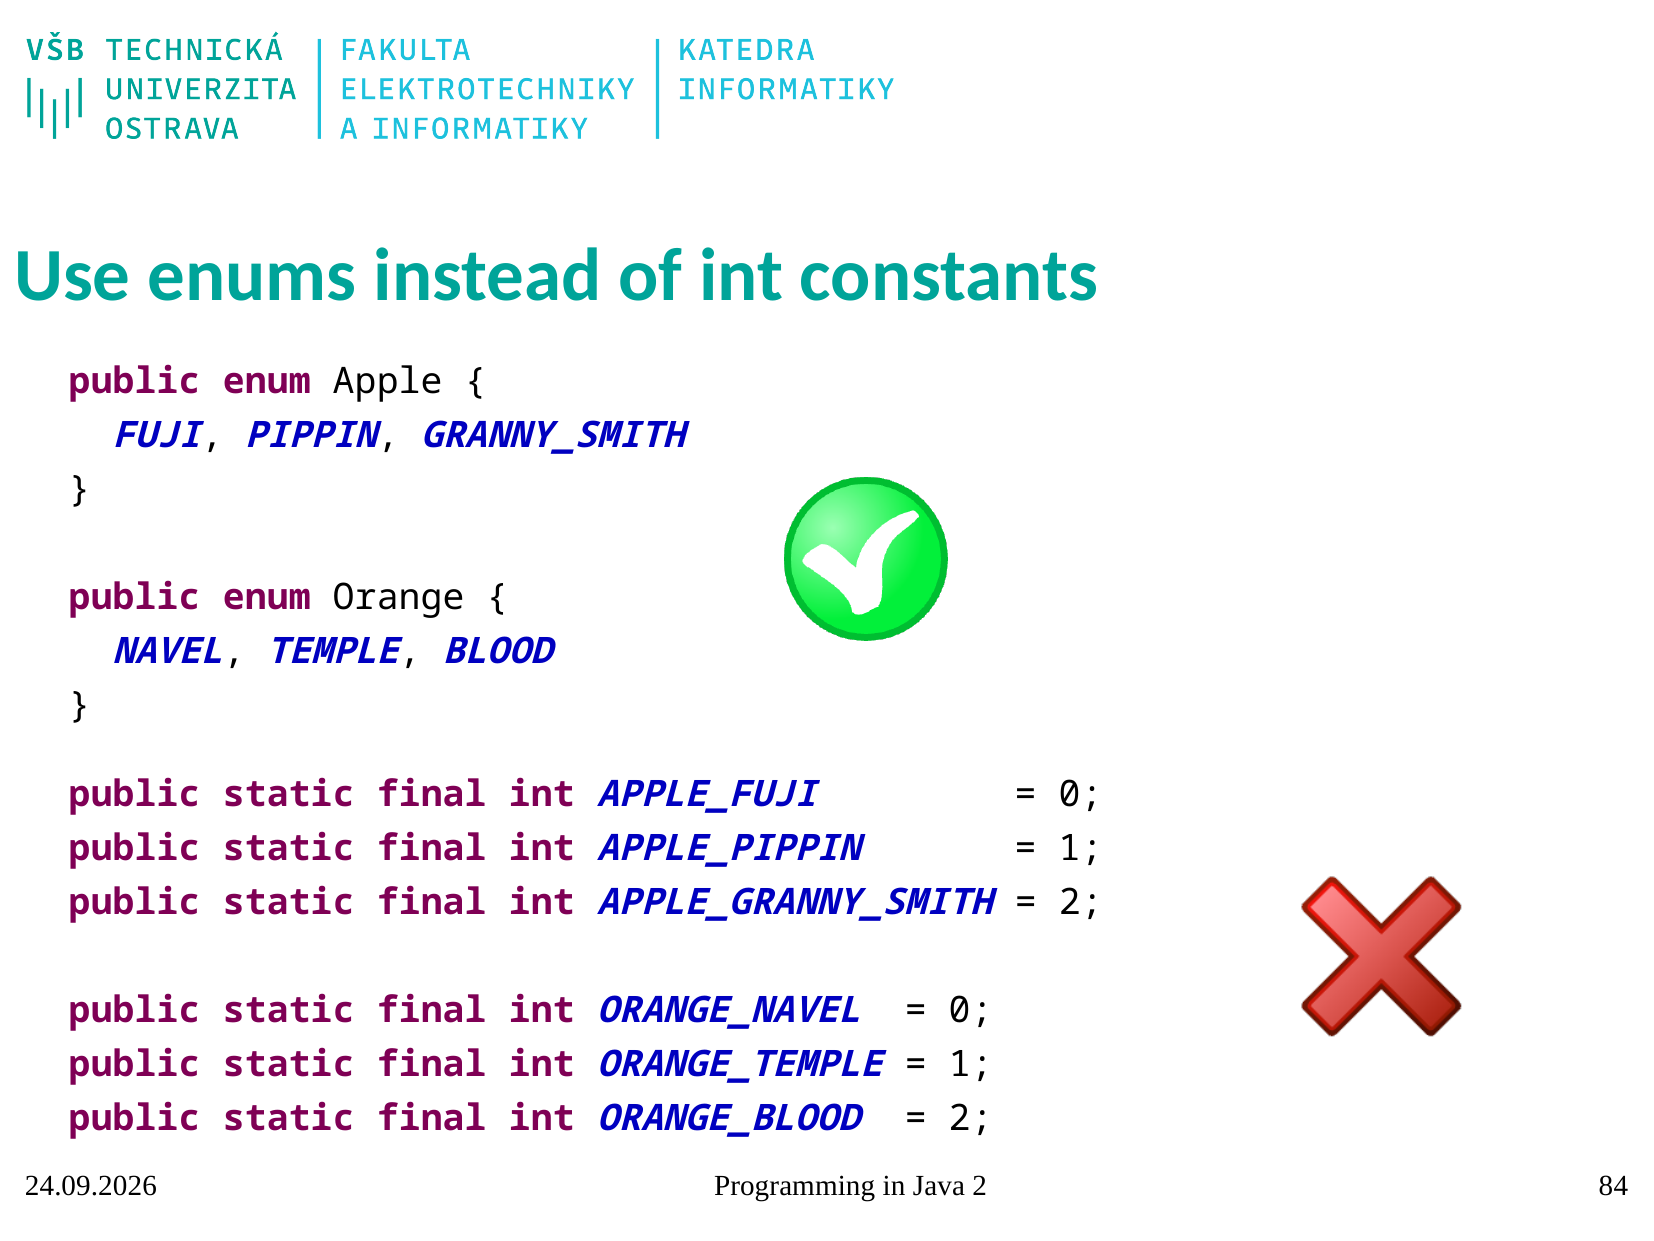

# Use enums instead of int constants
 public enum Apple {
 FUJI, PIPPIN, GRANNY_SMITH
 }
 public enum Orange {
 NAVEL, TEMPLE, BLOOD
 }
 public static final int APPLE_FUJI = 0;
 public static final int APPLE_PIPPIN = 1;
 public static final int APPLE_GRANNY_SMITH = 2;
 public static final int ORANGE_NAVEL = 0;
 public static final int ORANGE_TEMPLE = 1;
 public static final int ORANGE_BLOOD = 2;
Programming in Java 2
84